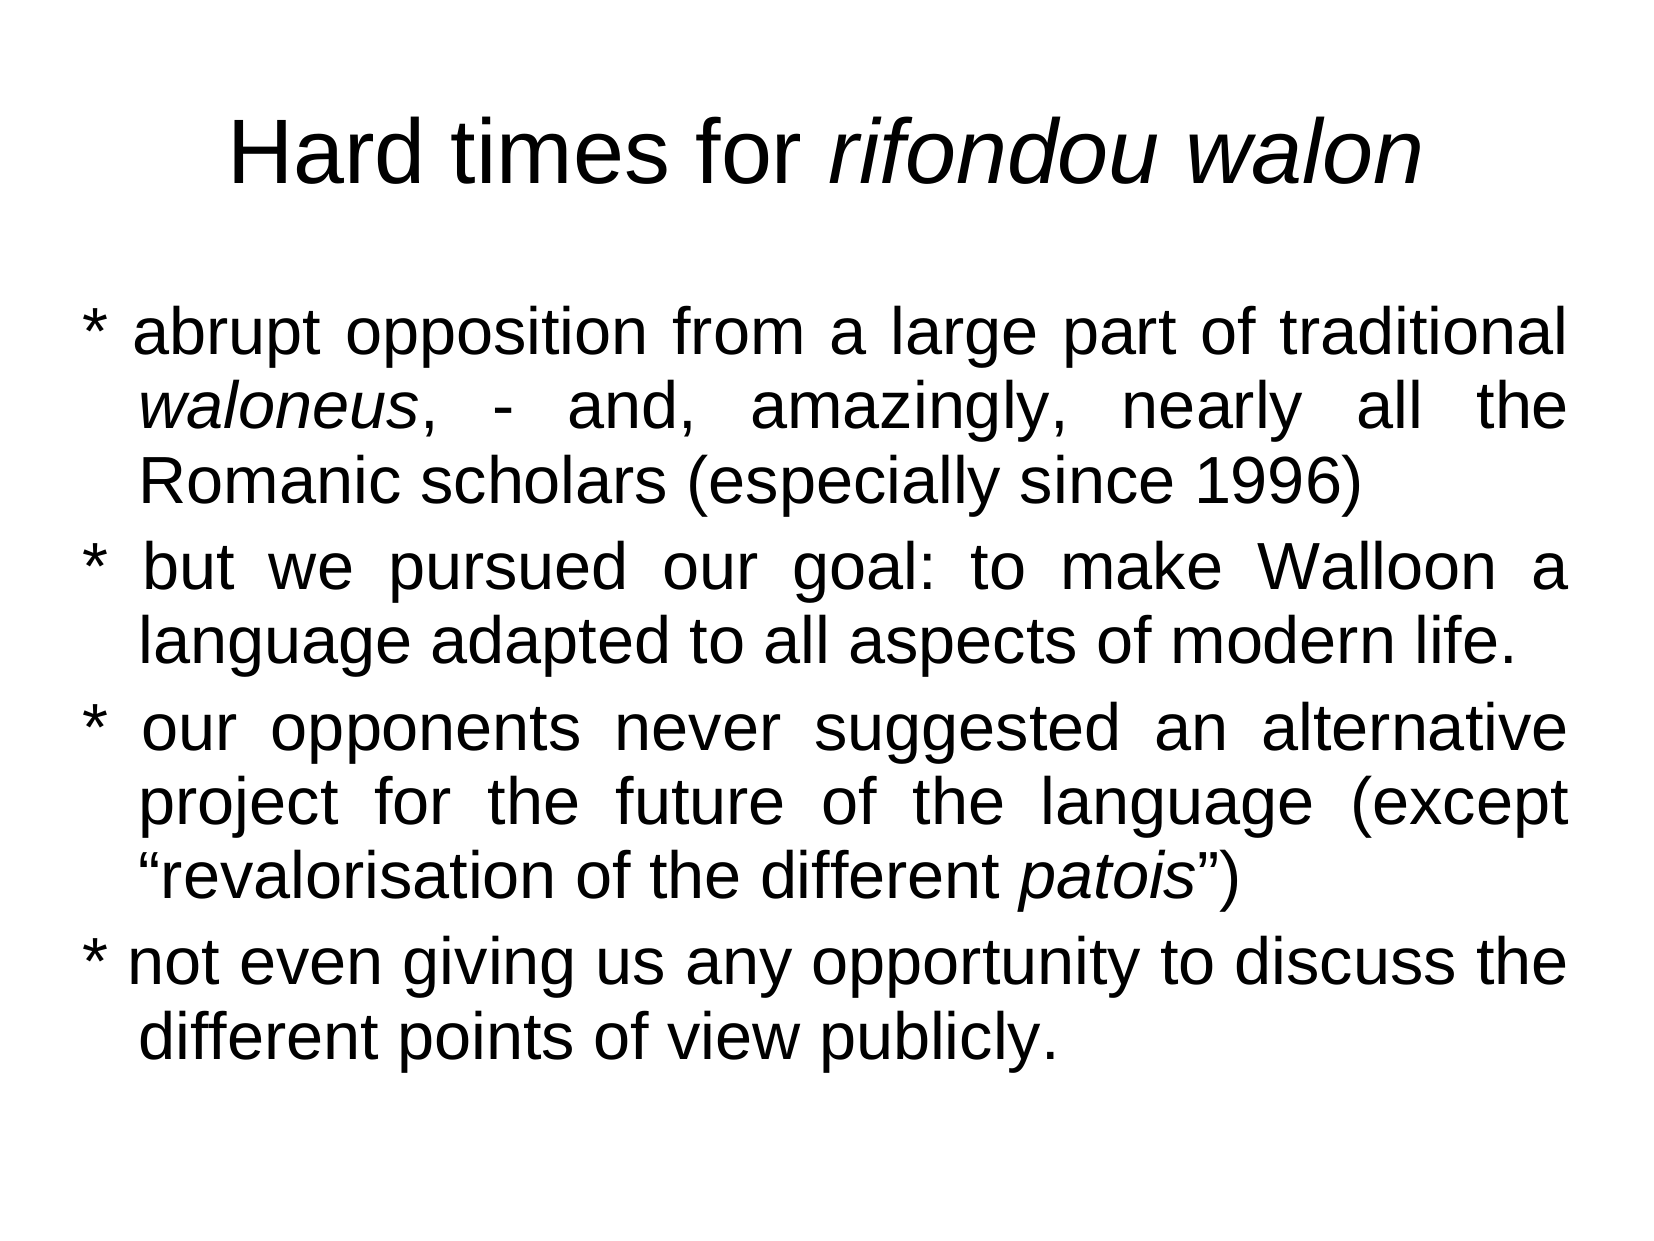

# Hard times for rifondou walon
* abrupt opposition from a large part of traditional waloneus, - and, amazingly, nearly all the Romanic scholars (especially since 1996)
* but we pursued our goal: to make Walloon a language adapted to all aspects of modern life.
* our opponents never suggested an alternative project for the future of the language (except “revalorisation of the different patois”)
* not even giving us any opportunity to discuss the different points of view publicly.